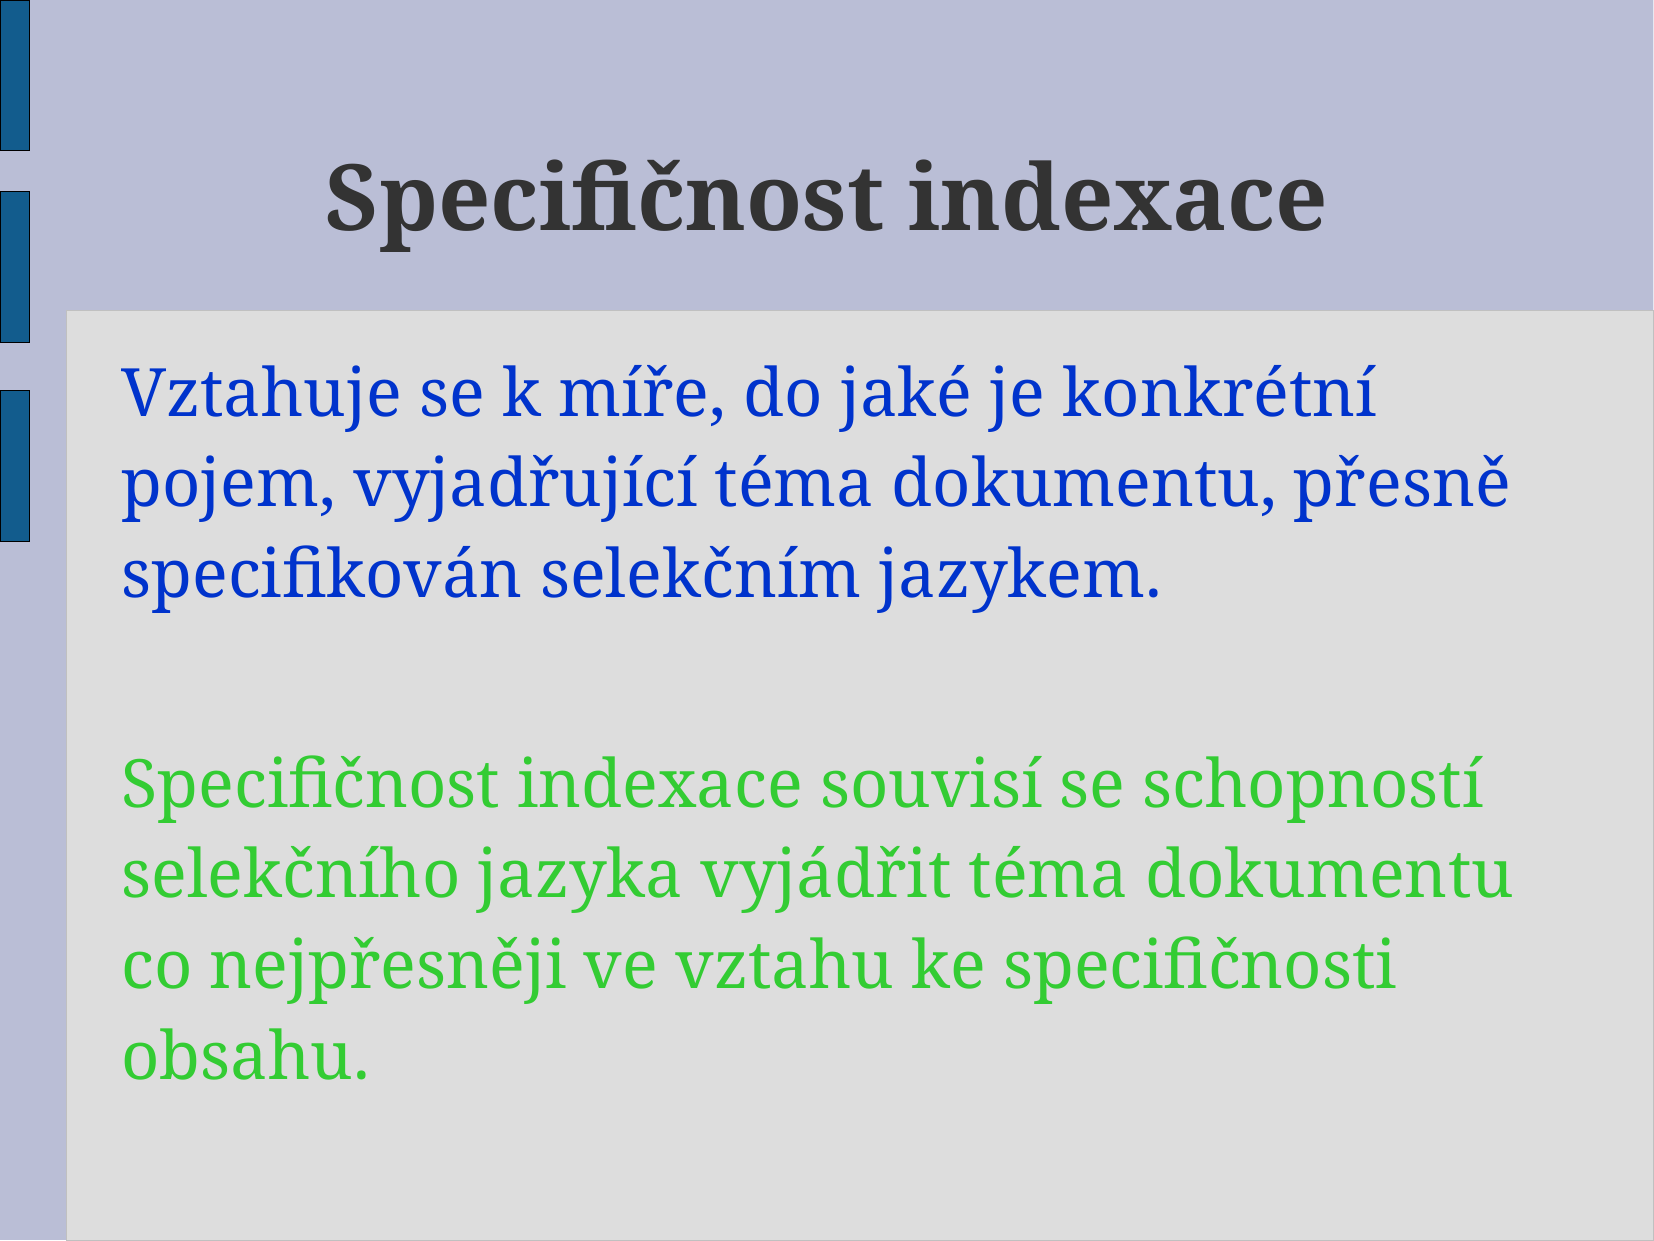

# Specifičnost indexace
Vztahuje se k míře, do jaké je konkrétní pojem, vyjadřující téma dokumentu, přesně specifikován selekčním jazykem.
Specifičnost indexace souvisí se schopností selekčního jazyka vyjádřit téma dokumentu co nejpřesněji ve vztahu ke specifičnosti obsahu.